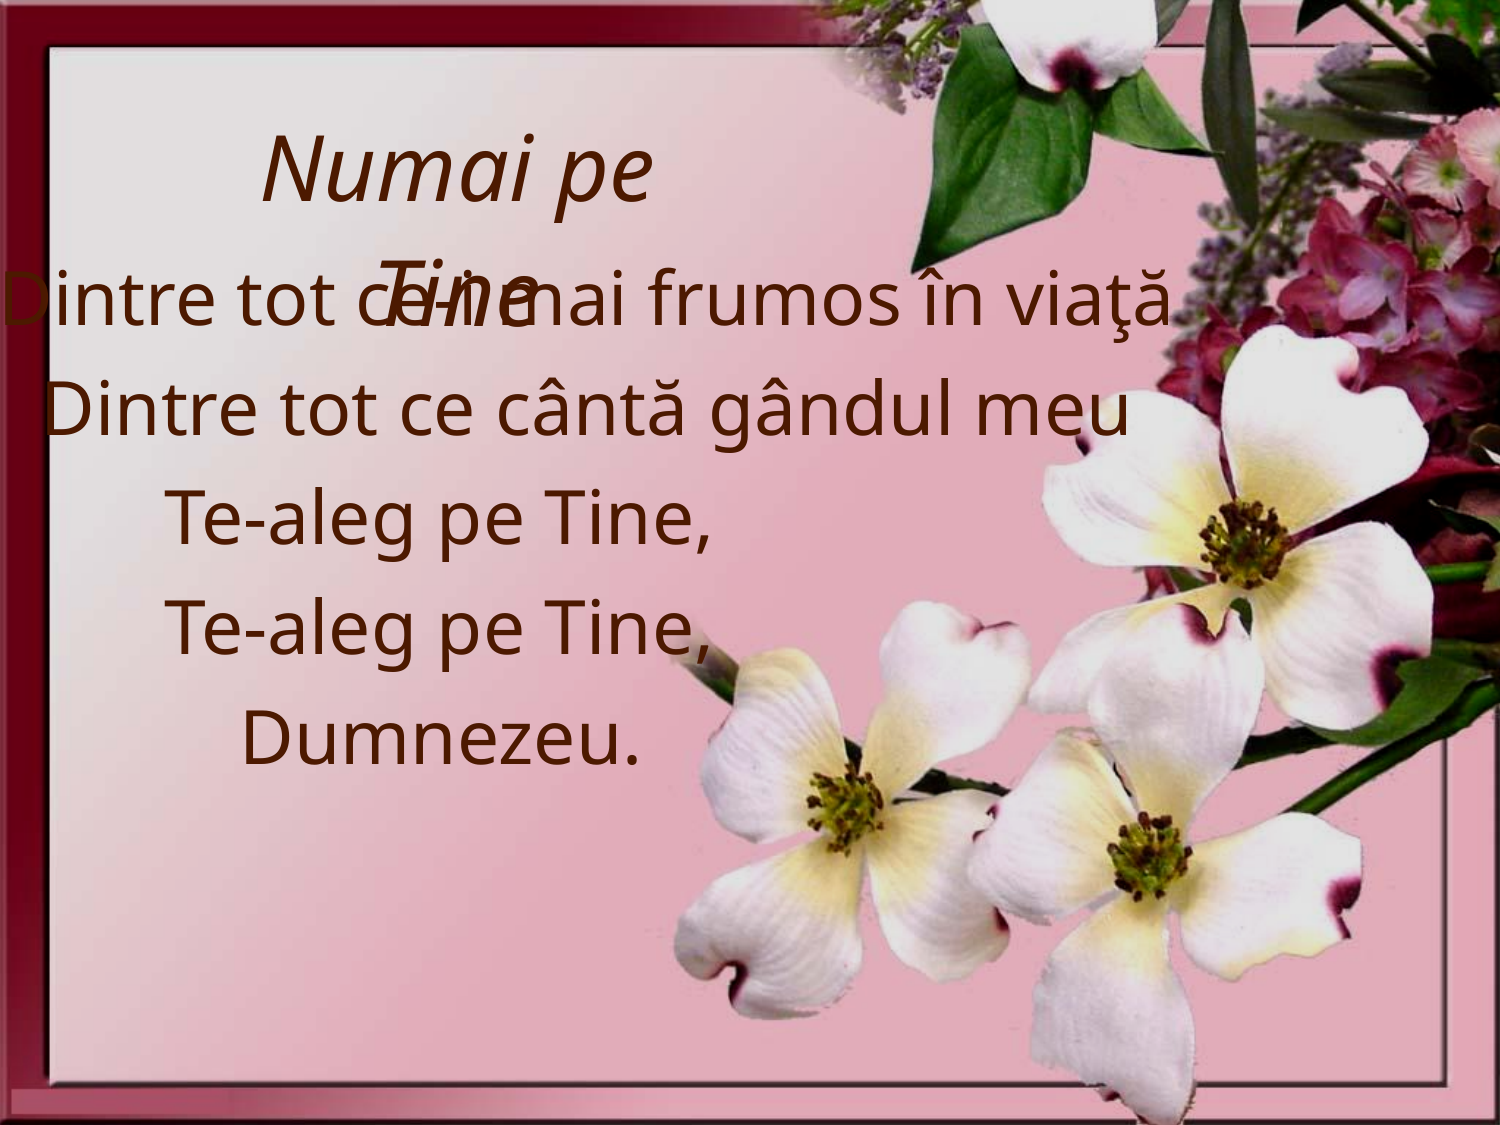

#
Numai pe Tine
Dintre tot ce-i mai frumos în viaţă
Dintre tot ce cântă gândul meu
			Te-aleg pe Tine,
			Te-aleg pe Tine,
				Dumnezeu.